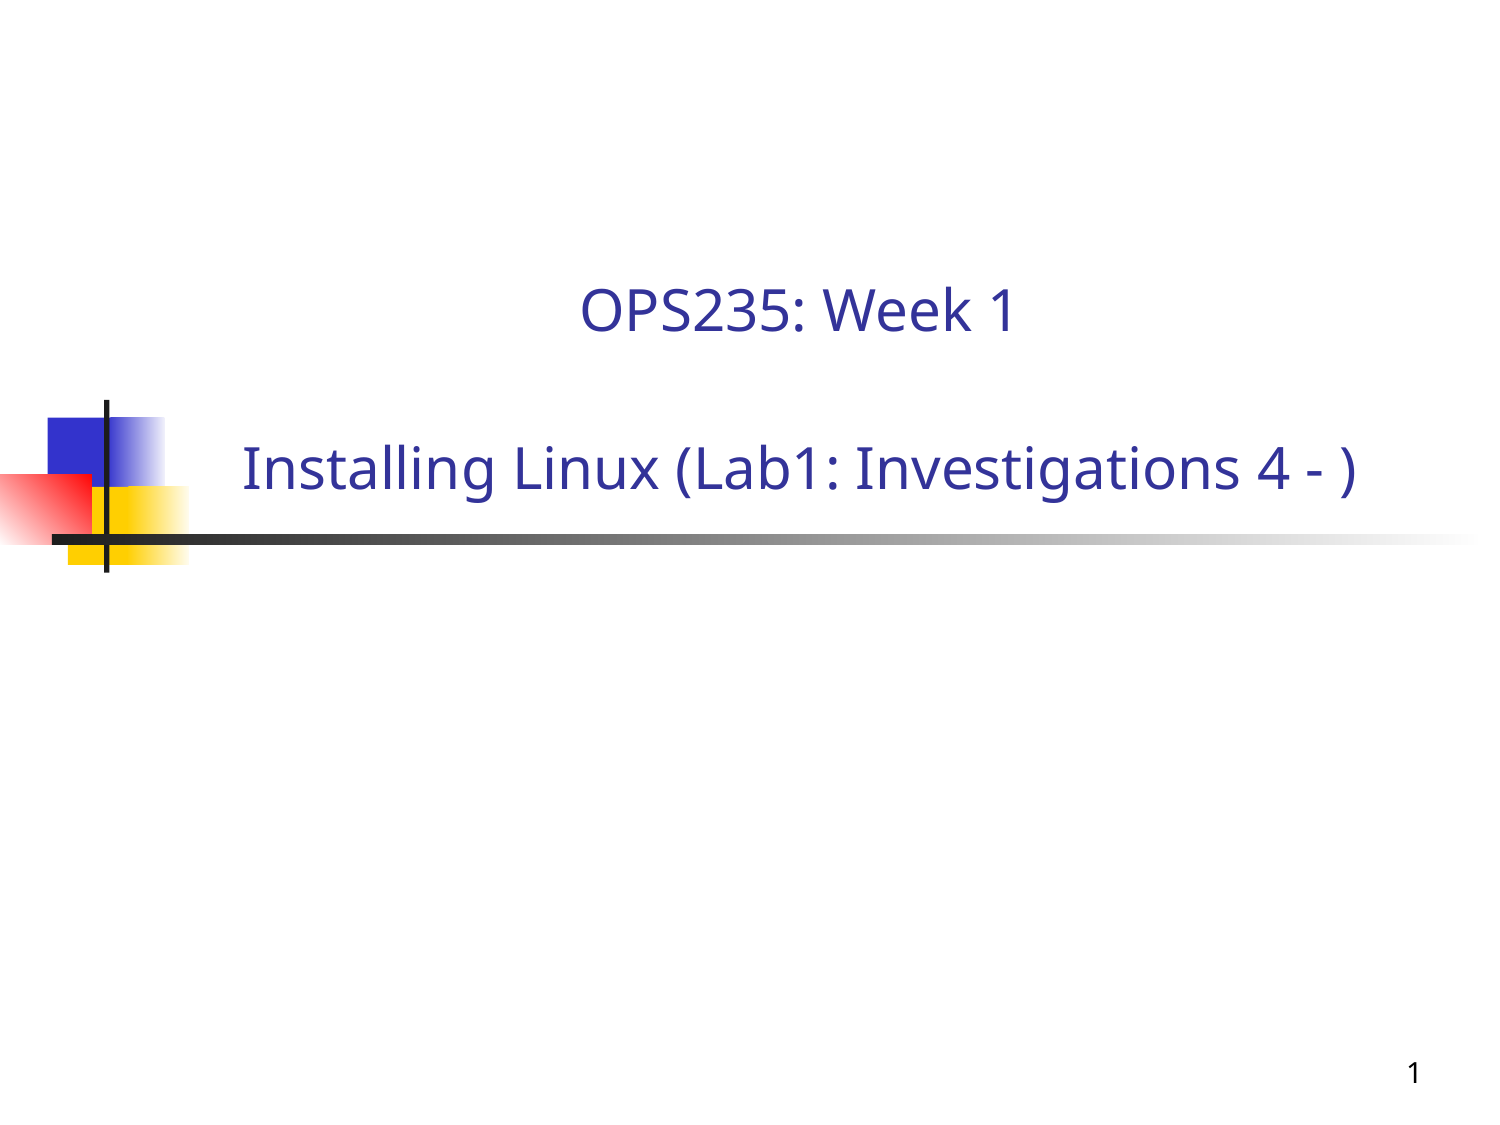

# OPS235: Week 1 Installing Linux (Lab1: Investigations 4 - )
1